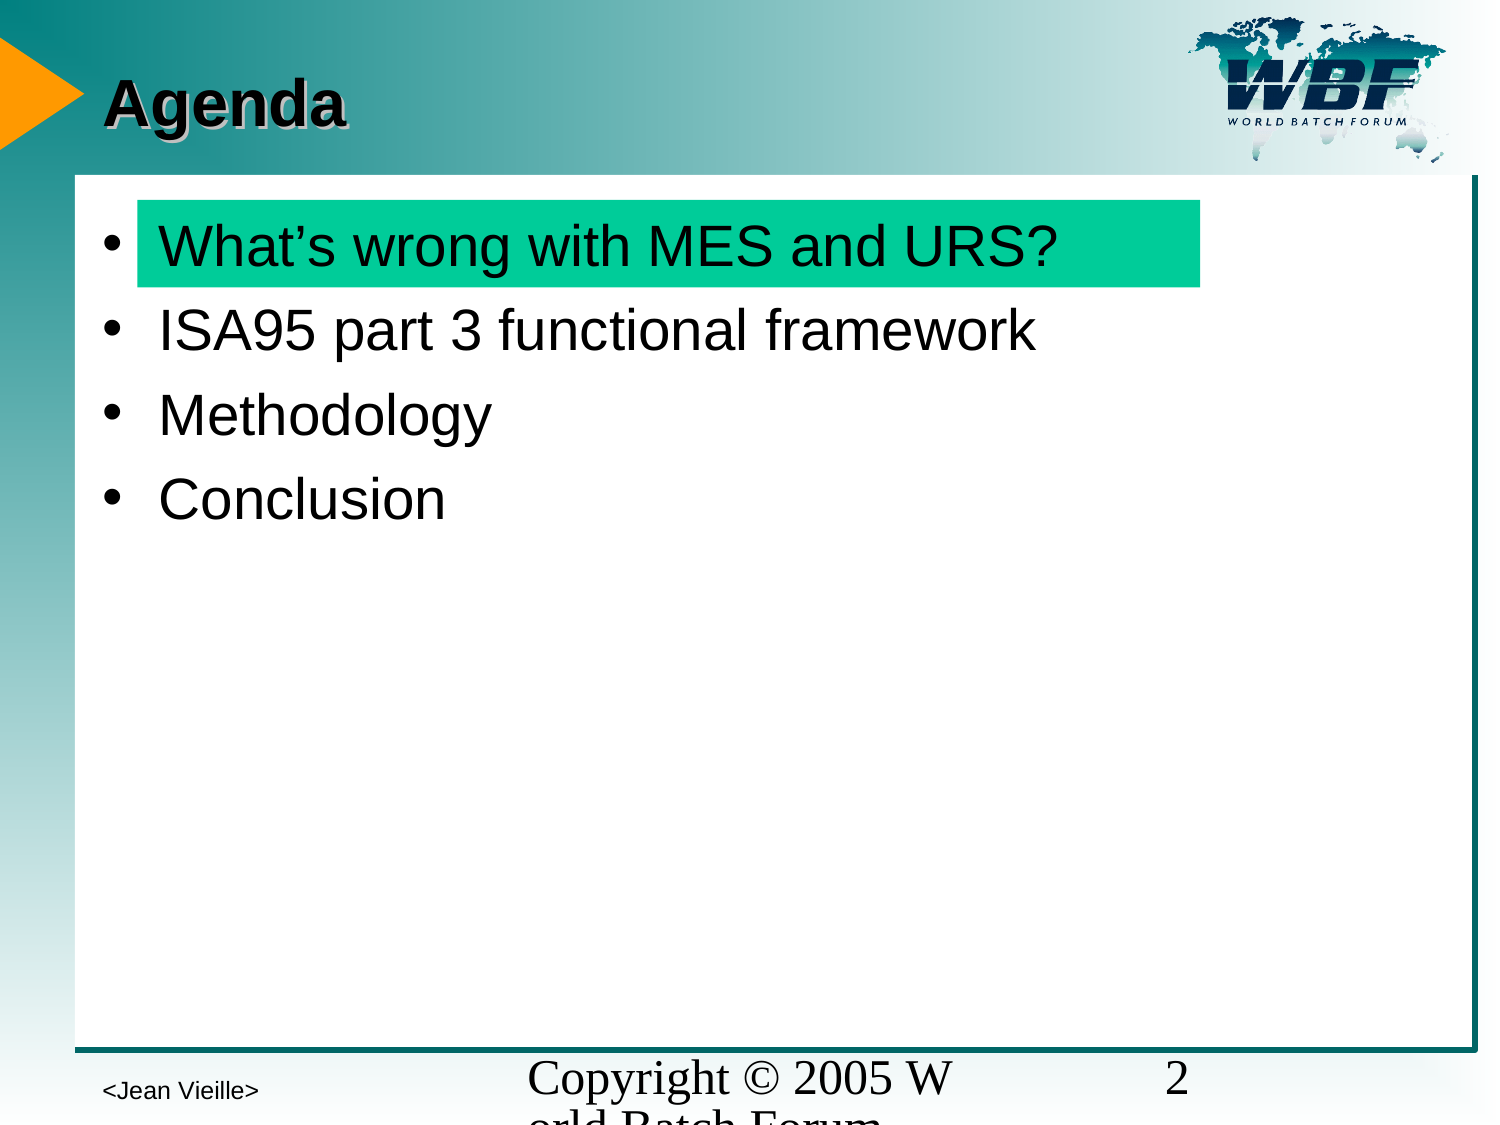

# Agenda
What’s wrong with MES and URS?
ISA95 part 3 functional framework
Methodology
Conclusion
Copyright © 2005 World Batch Forum
2